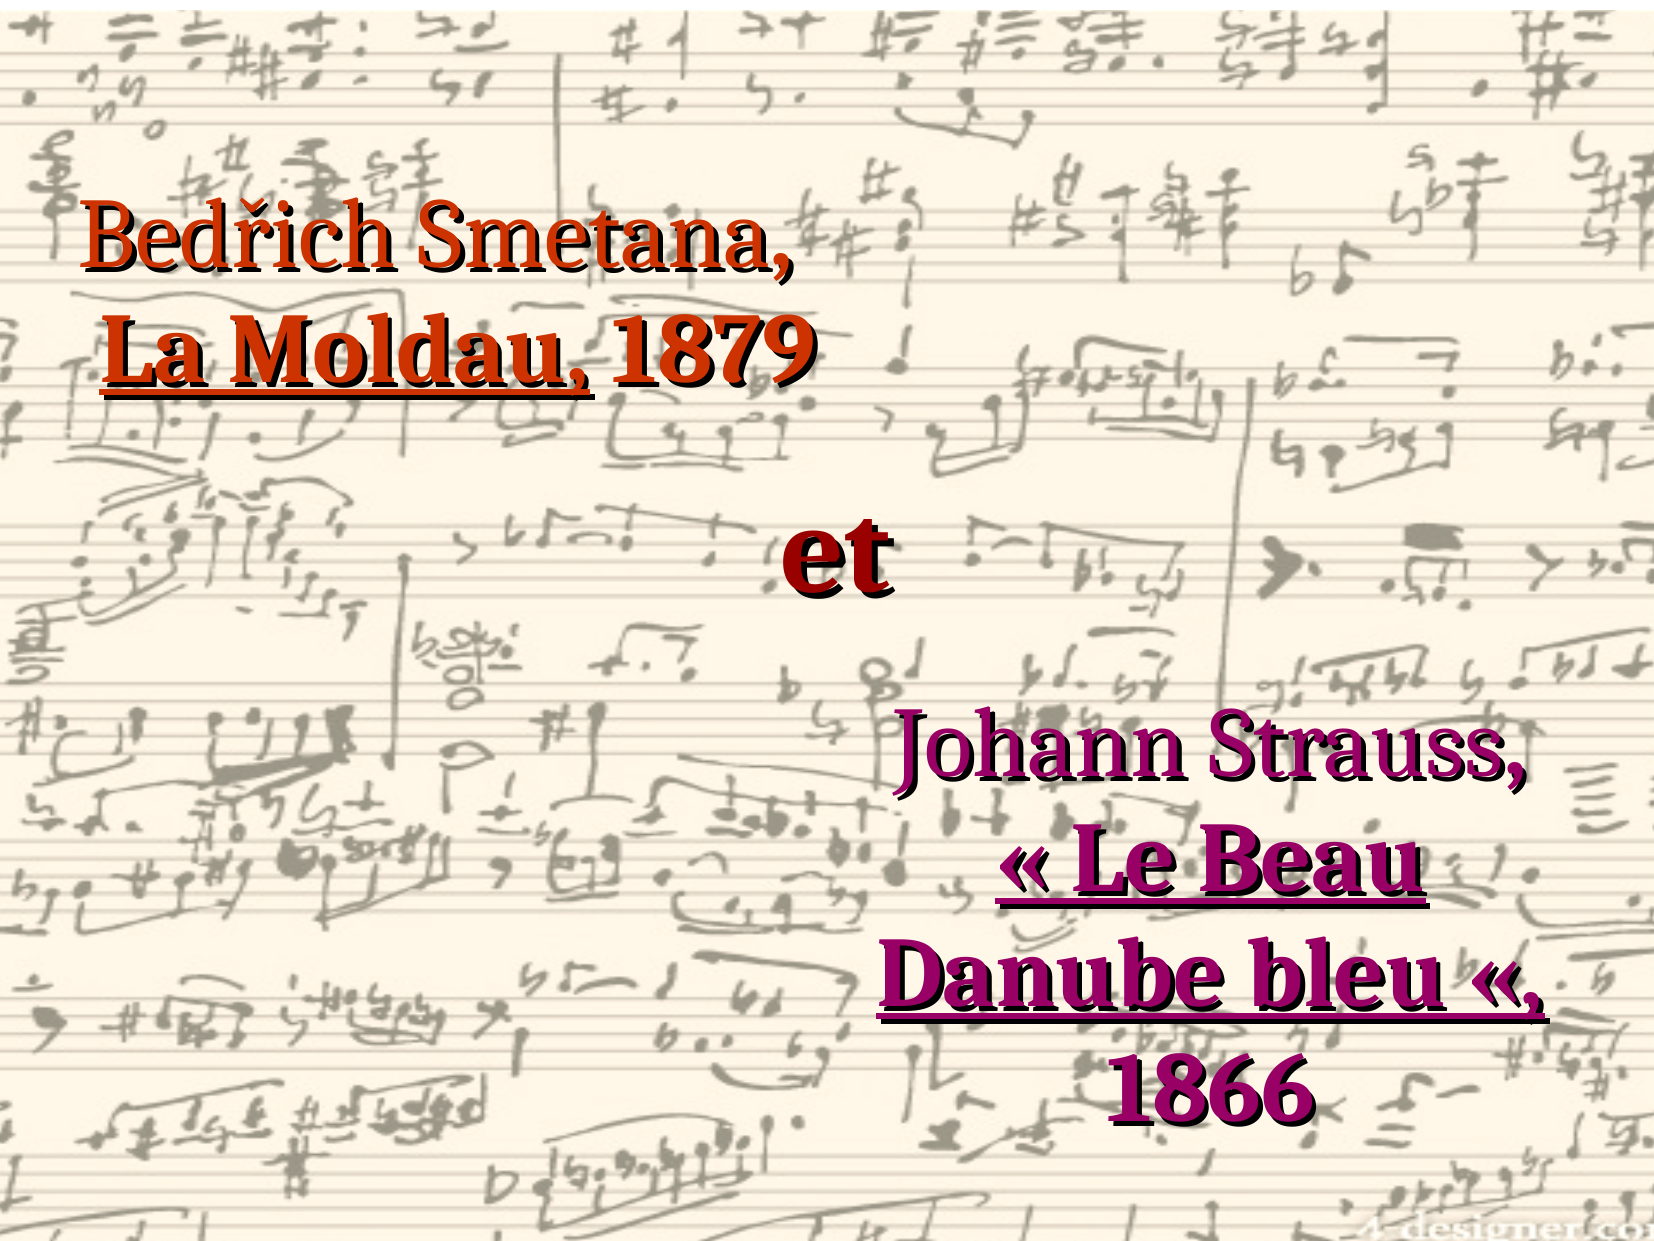

Bedřich Smetana, La Moldau, 1879
et
Johann Strauss, « Le Beau Danube bleu «, 1866